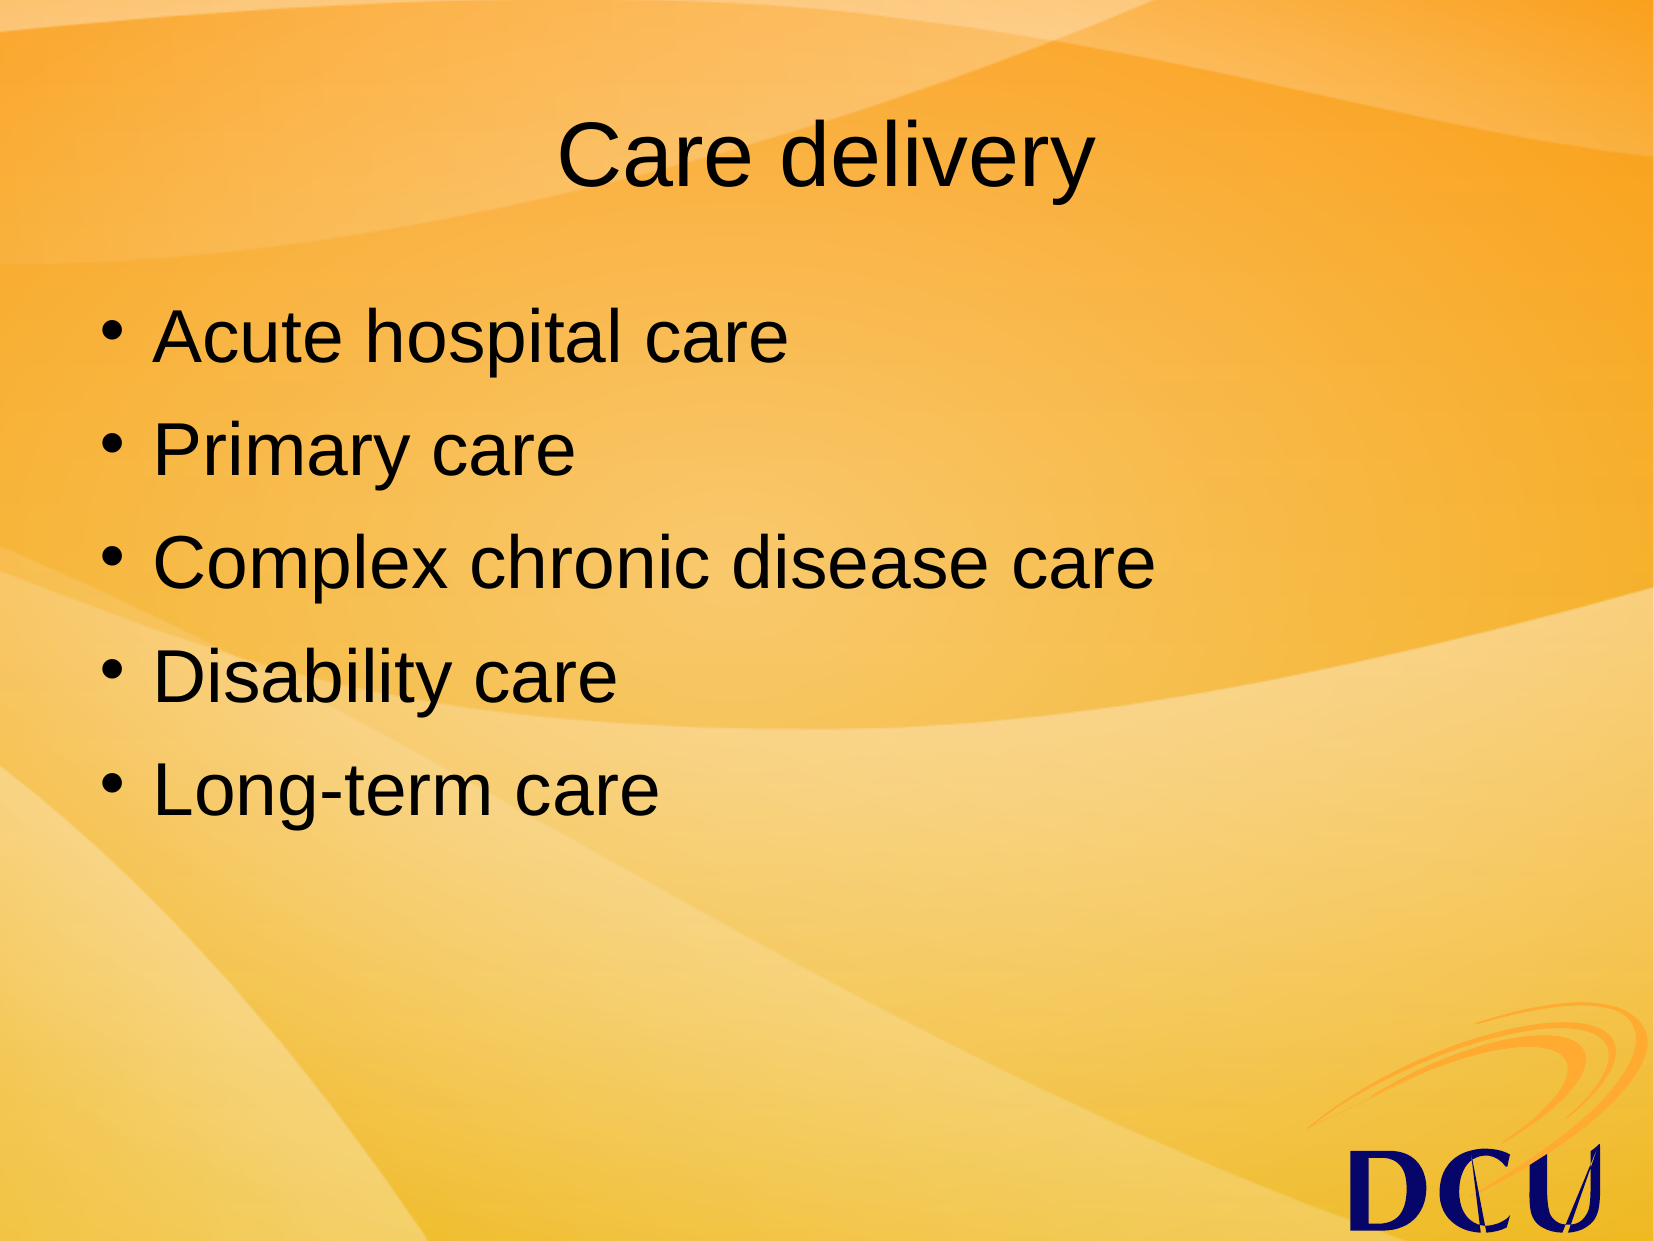

# Care delivery
Acute hospital care
Primary care
Complex chronic disease care
Disability care
Long-term care